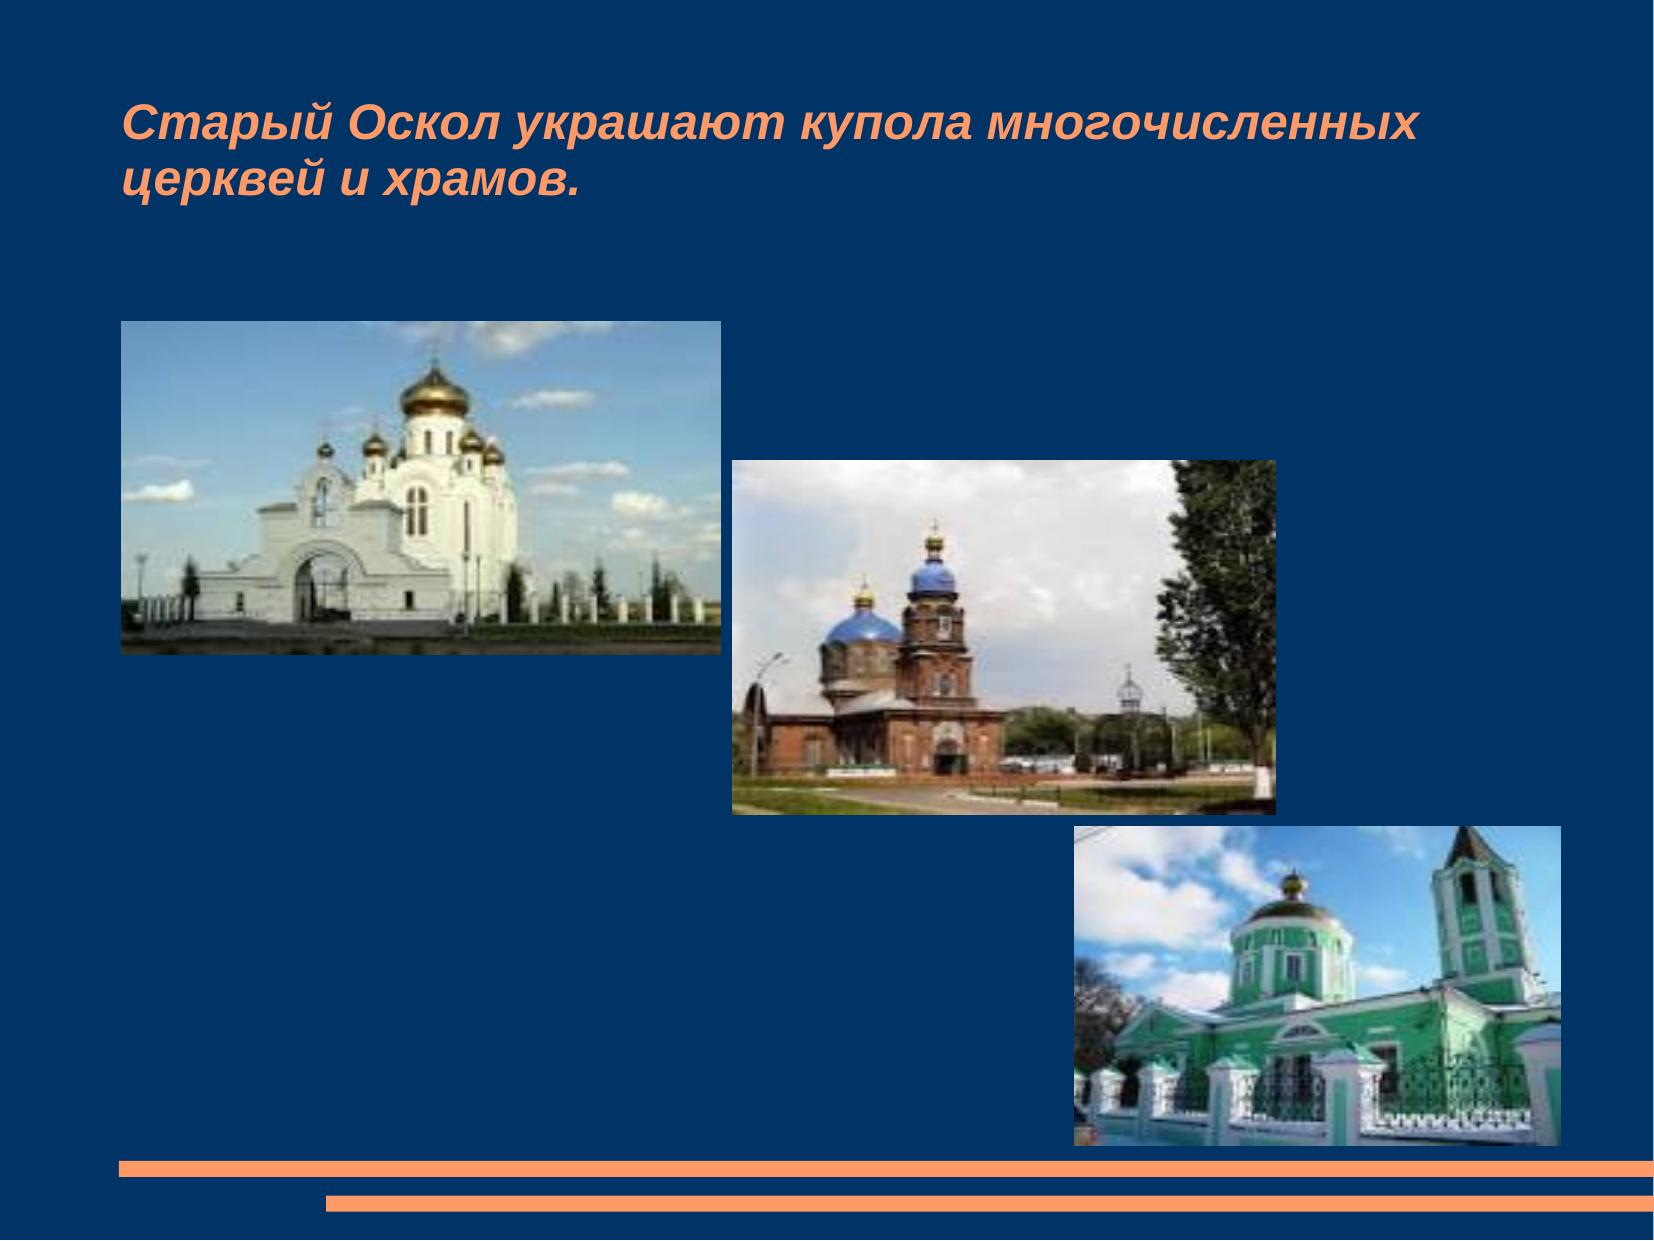

# Старый Оскол украшают купола многочисленных церквей и храмов.